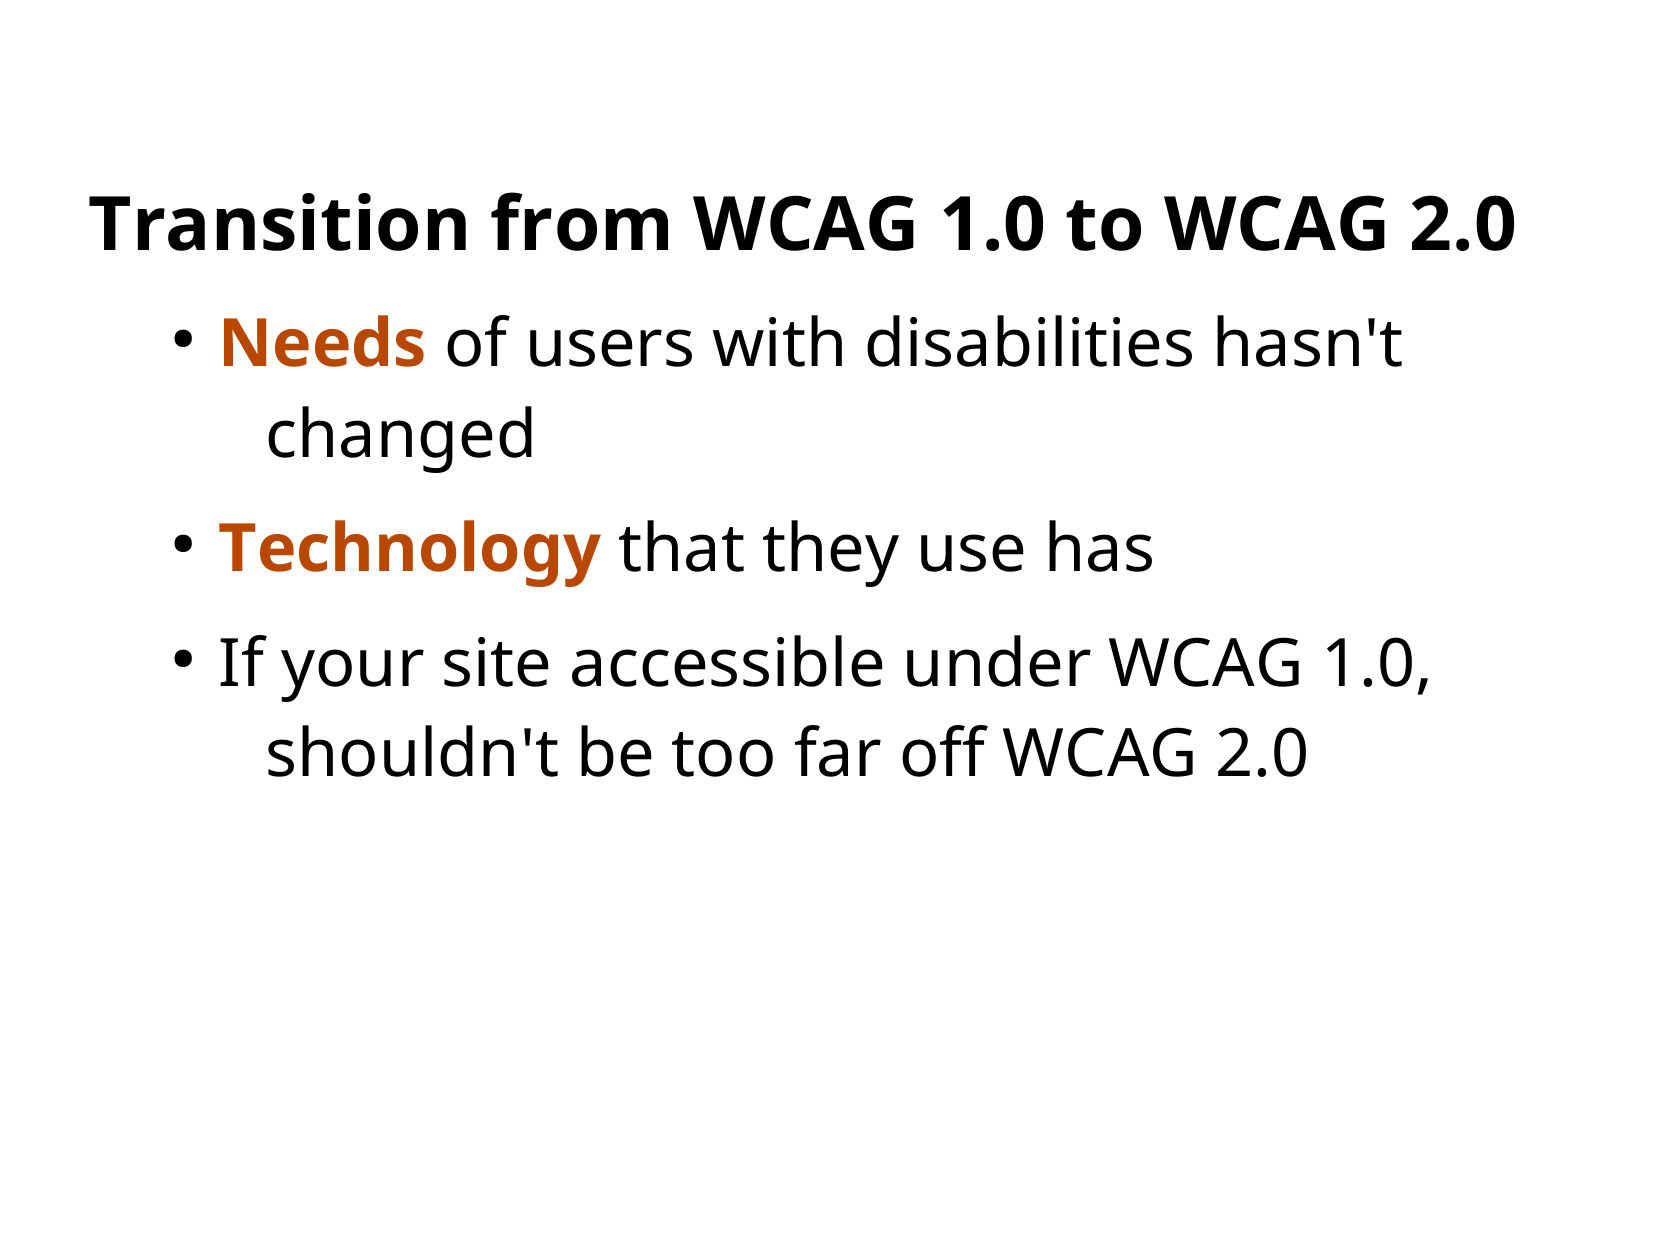

# Transition from WCAG 1.0 to WCAG 2.0
Needs of users with disabilities hasn't changed
Technology that they use has
If your site accessible under WCAG 1.0, shouldn't be too far off WCAG 2.0